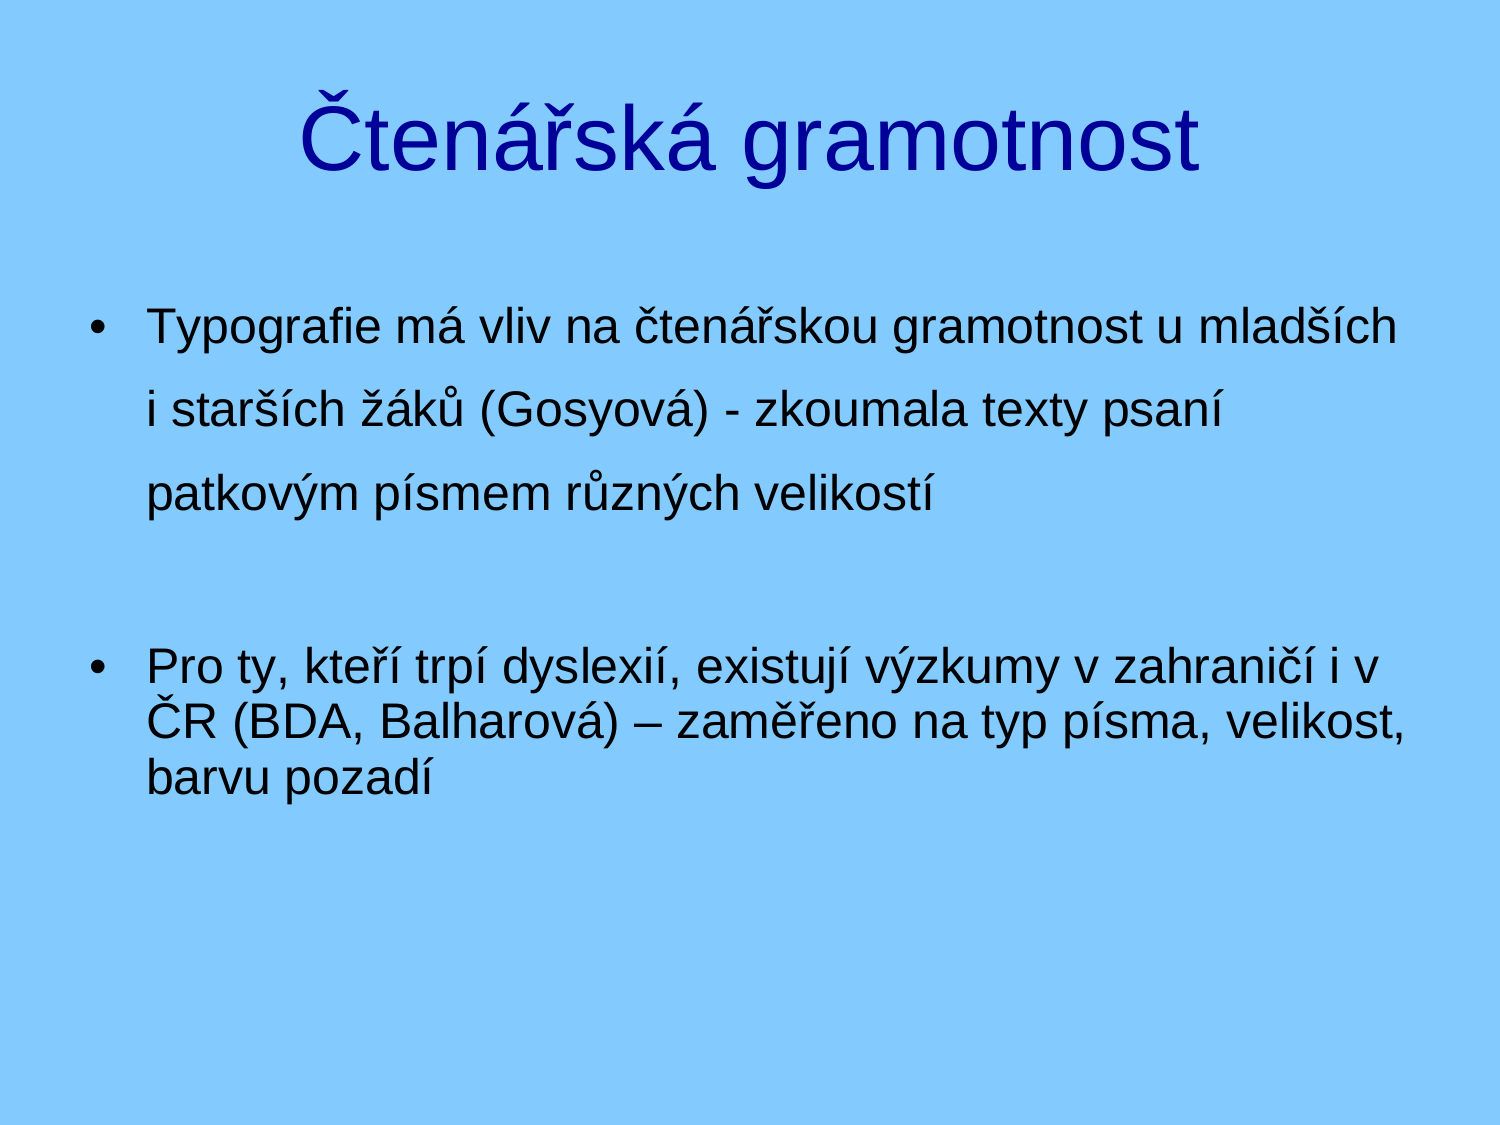

# Čtenářská gramotnost
Typografie má vliv na čtenářskou gramotnost u mladších i starších žáků (Gosyová) - zkoumala texty psaní patkovým písmem různých velikostí
Pro ty, kteří trpí dyslexií, existují výzkumy v zahraničí i v ČR (BDA, Balharová) – zaměřeno na typ písma, velikost, barvu pozadí